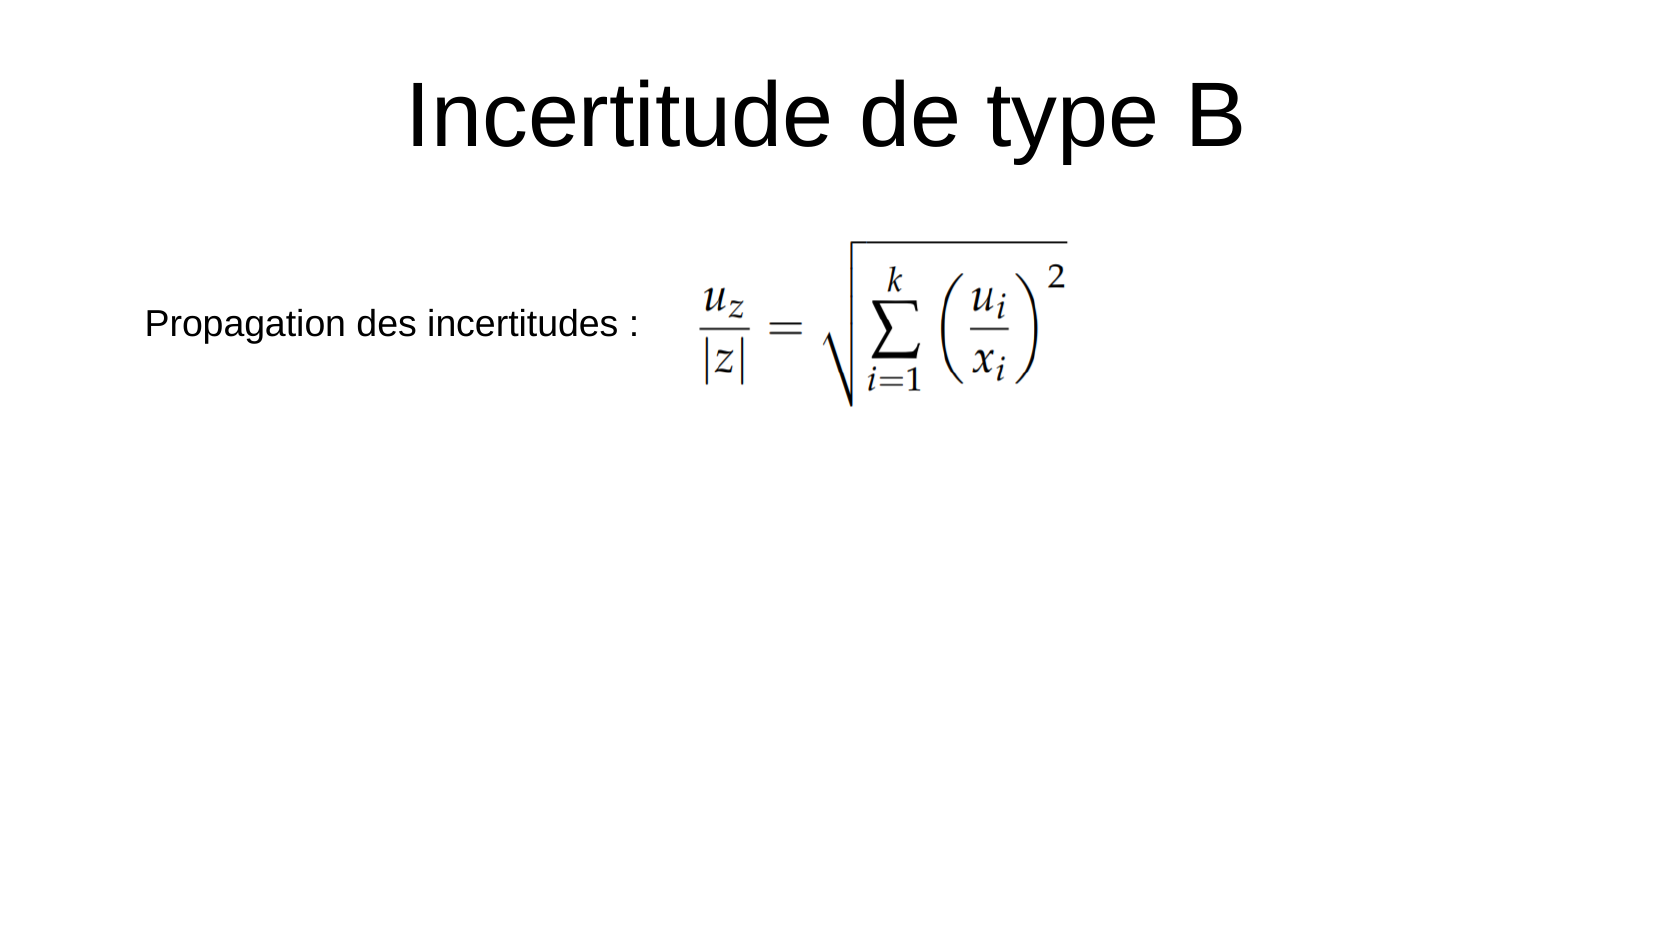

# Incertitude de type B
Propagation des incertitudes :